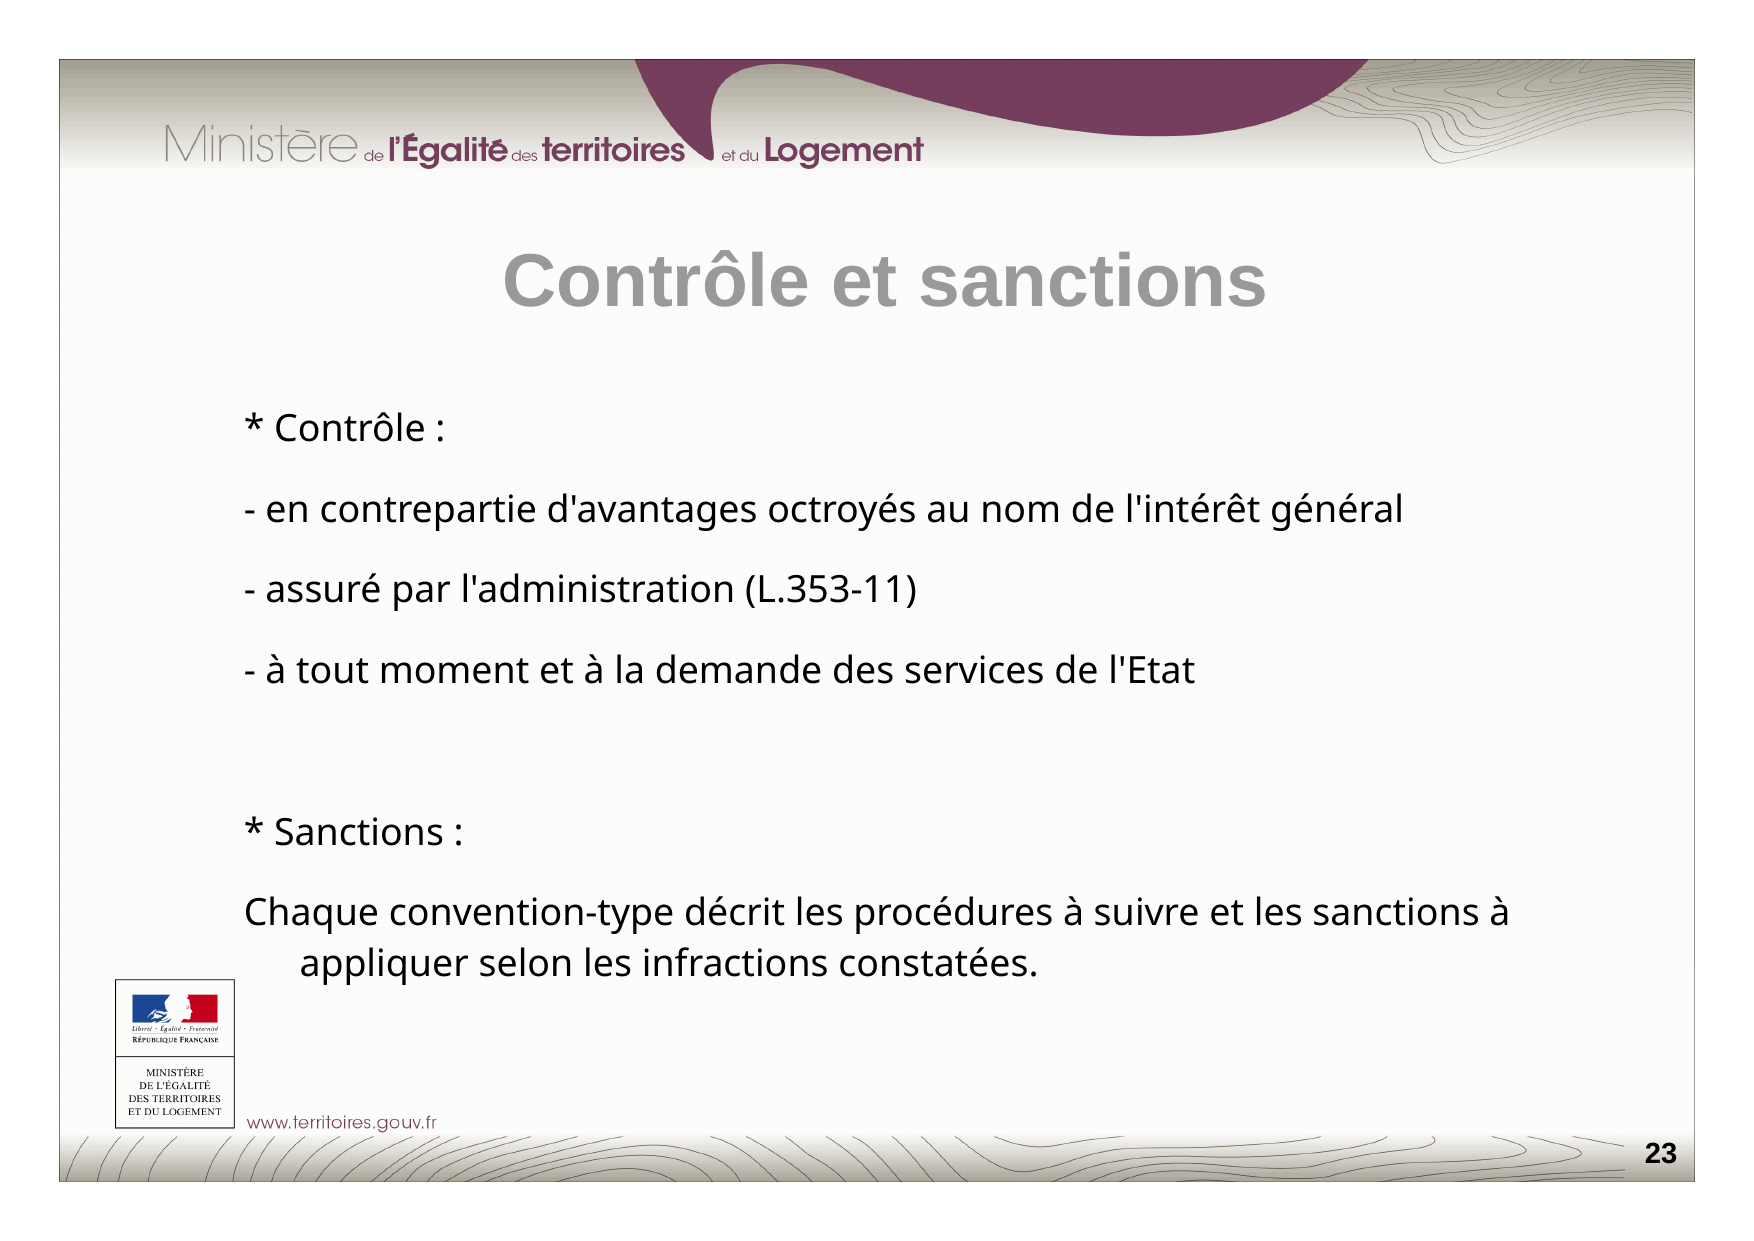

# Contrôle et sanctions
* Contrôle :
- en contrepartie d'avantages octroyés au nom de l'intérêt général
- assuré par l'administration (L.353-11)
- à tout moment et à la demande des services de l'Etat
* Sanctions :
Chaque convention-type décrit les procédures à suivre et les sanctions à appliquer selon les infractions constatées.